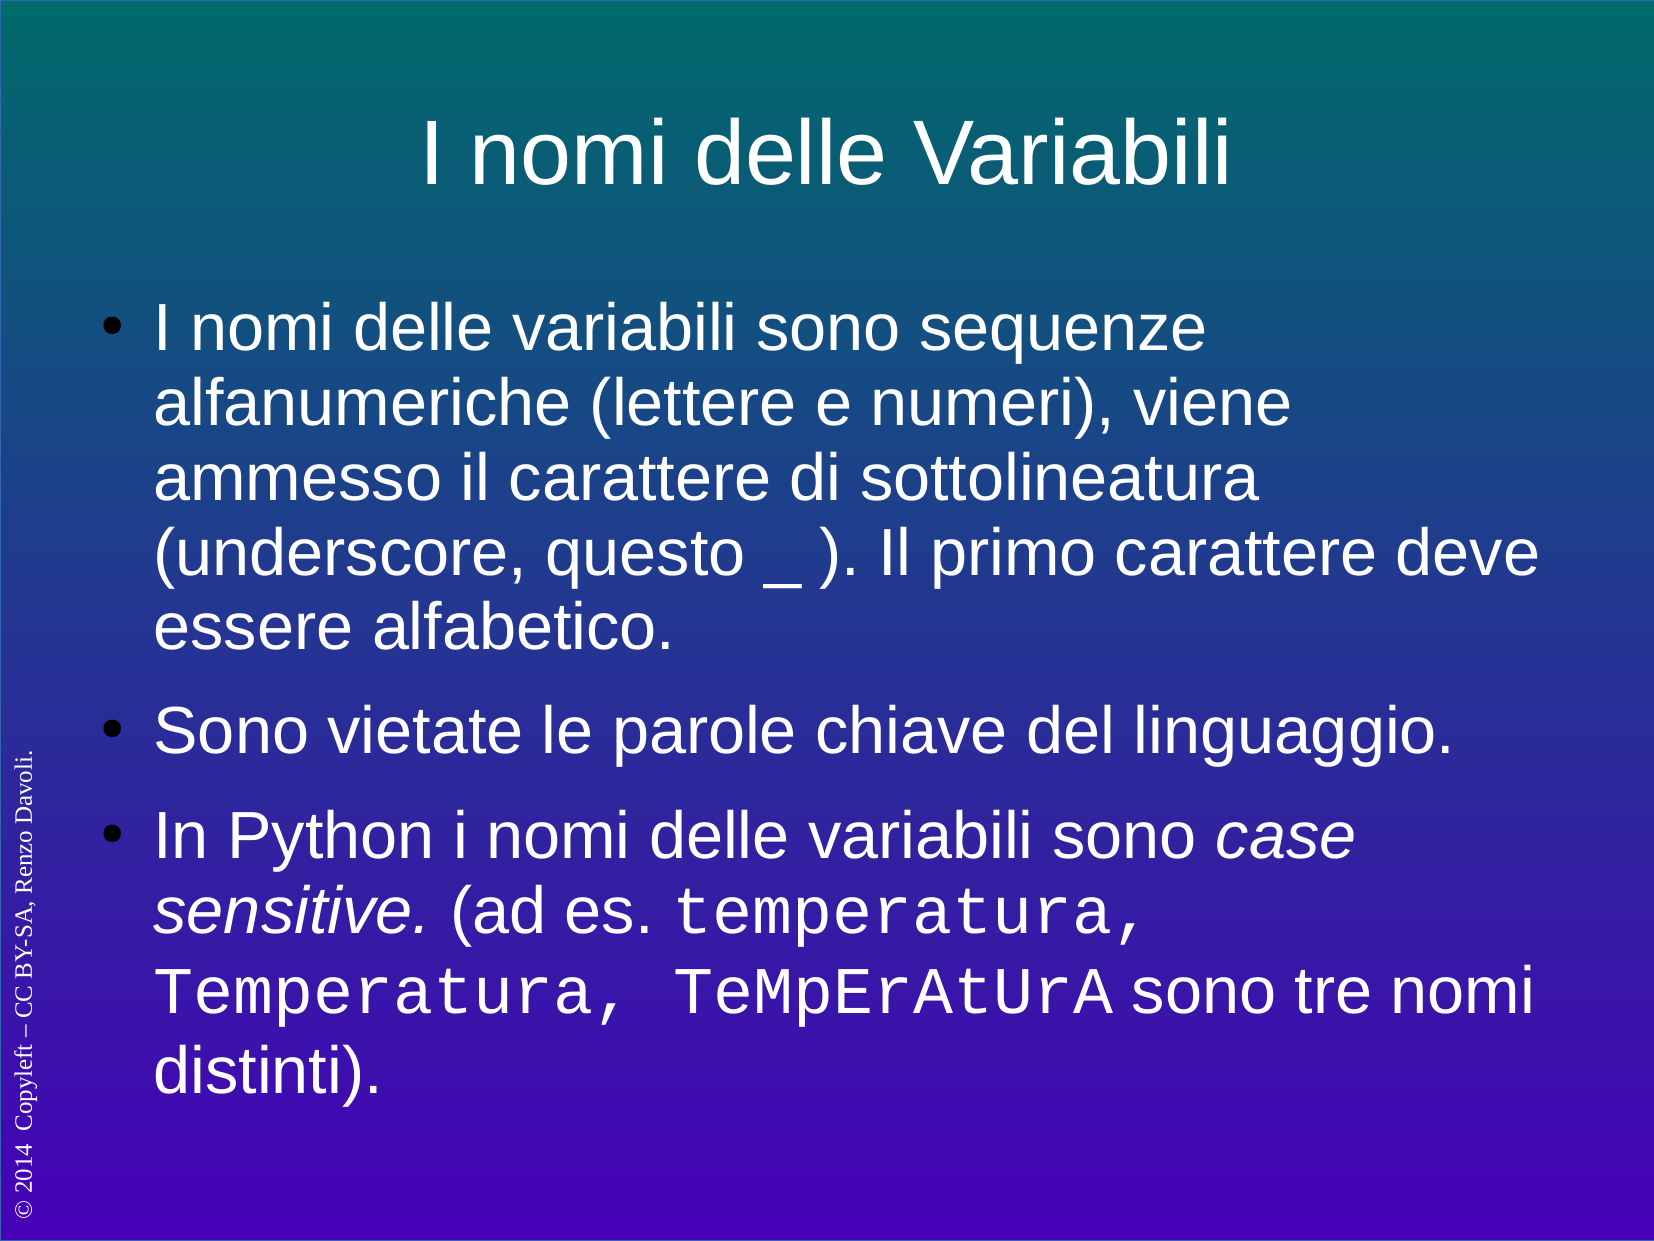

# I nomi delle Variabili
I nomi delle variabili sono sequenze alfanumeriche (lettere e numeri), viene ammesso il carattere di sottolineatura (underscore, questo _ ). Il primo carattere deve essere alfabetico.
Sono vietate le parole chiave del linguaggio.
In Python i nomi delle variabili sono case sensitive. (ad es. temperatura, Temperatura, TeMpErAtUrA sono tre nomi distinti).